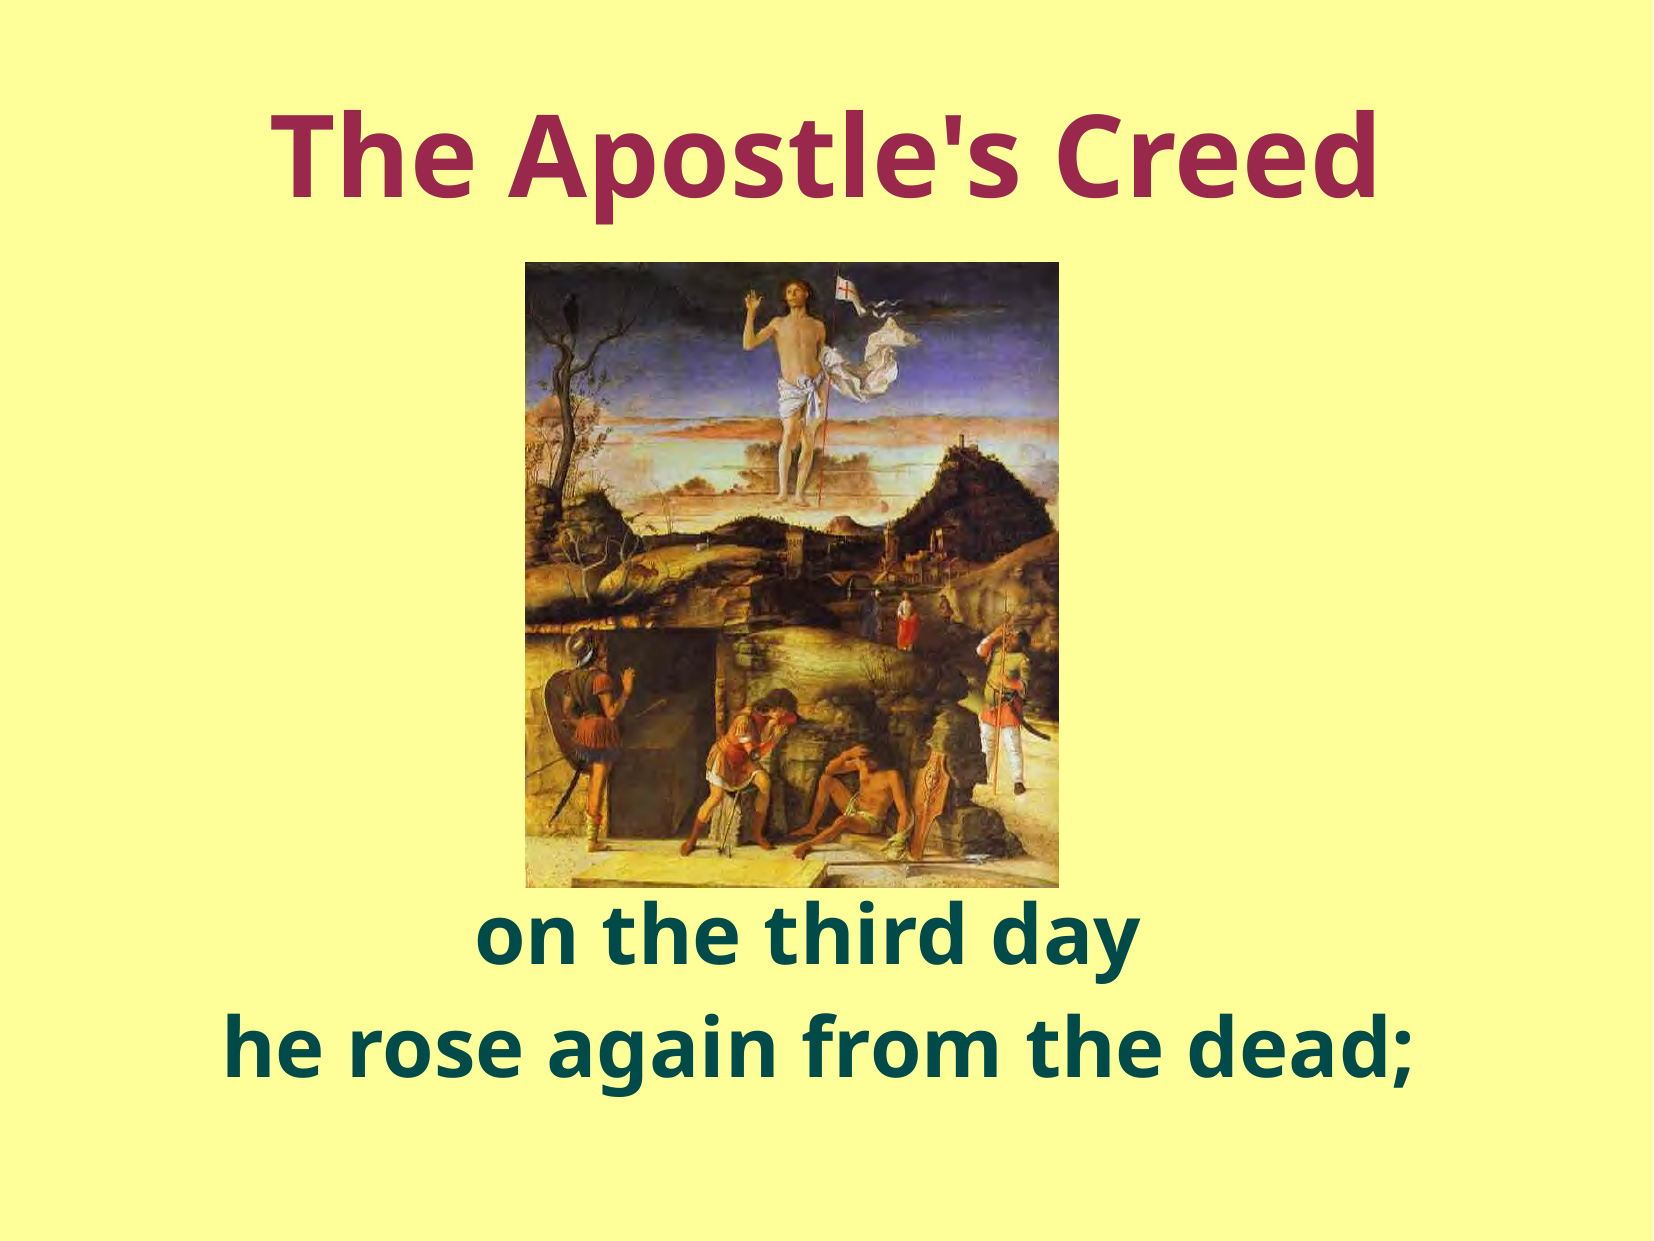

# The Apostle's Creed
on the third day
he rose again from the dead;